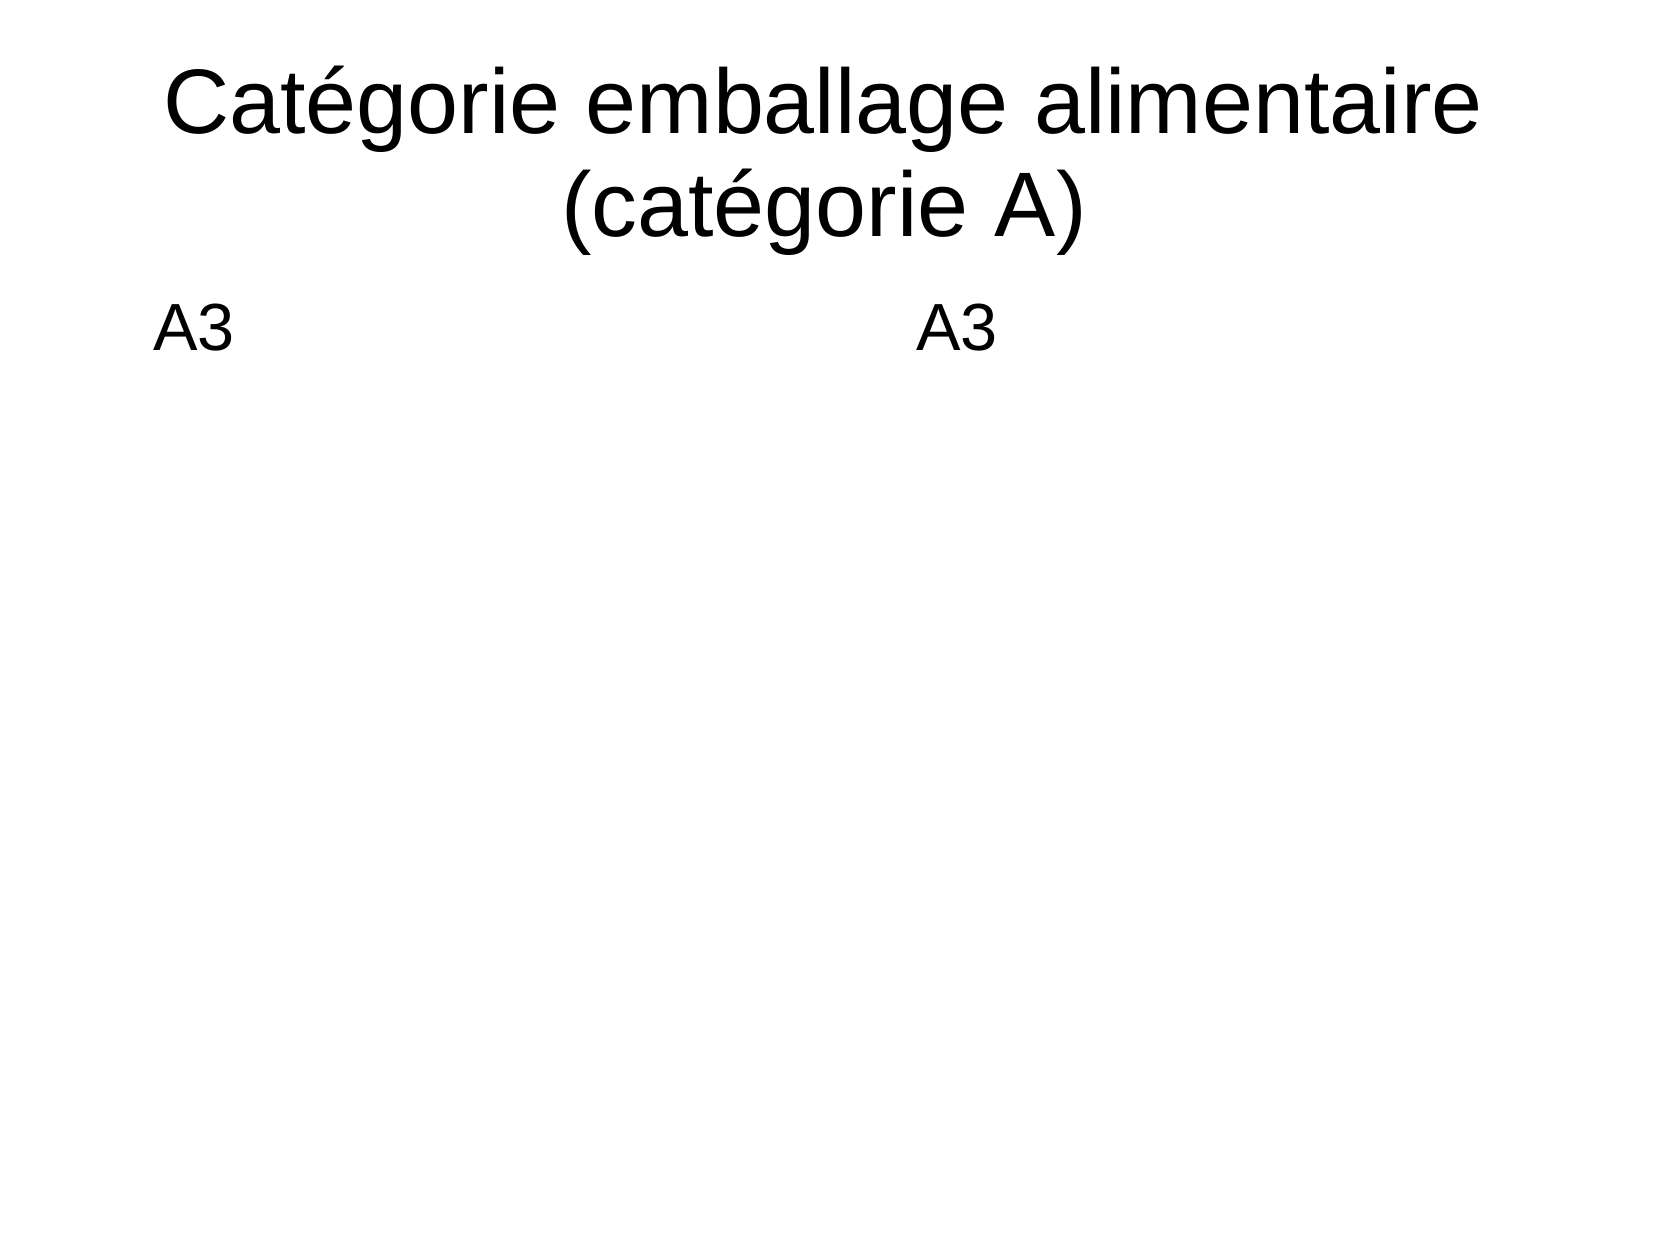

# Catégorie emballage alimentaire (catégorie A)
A3
A3